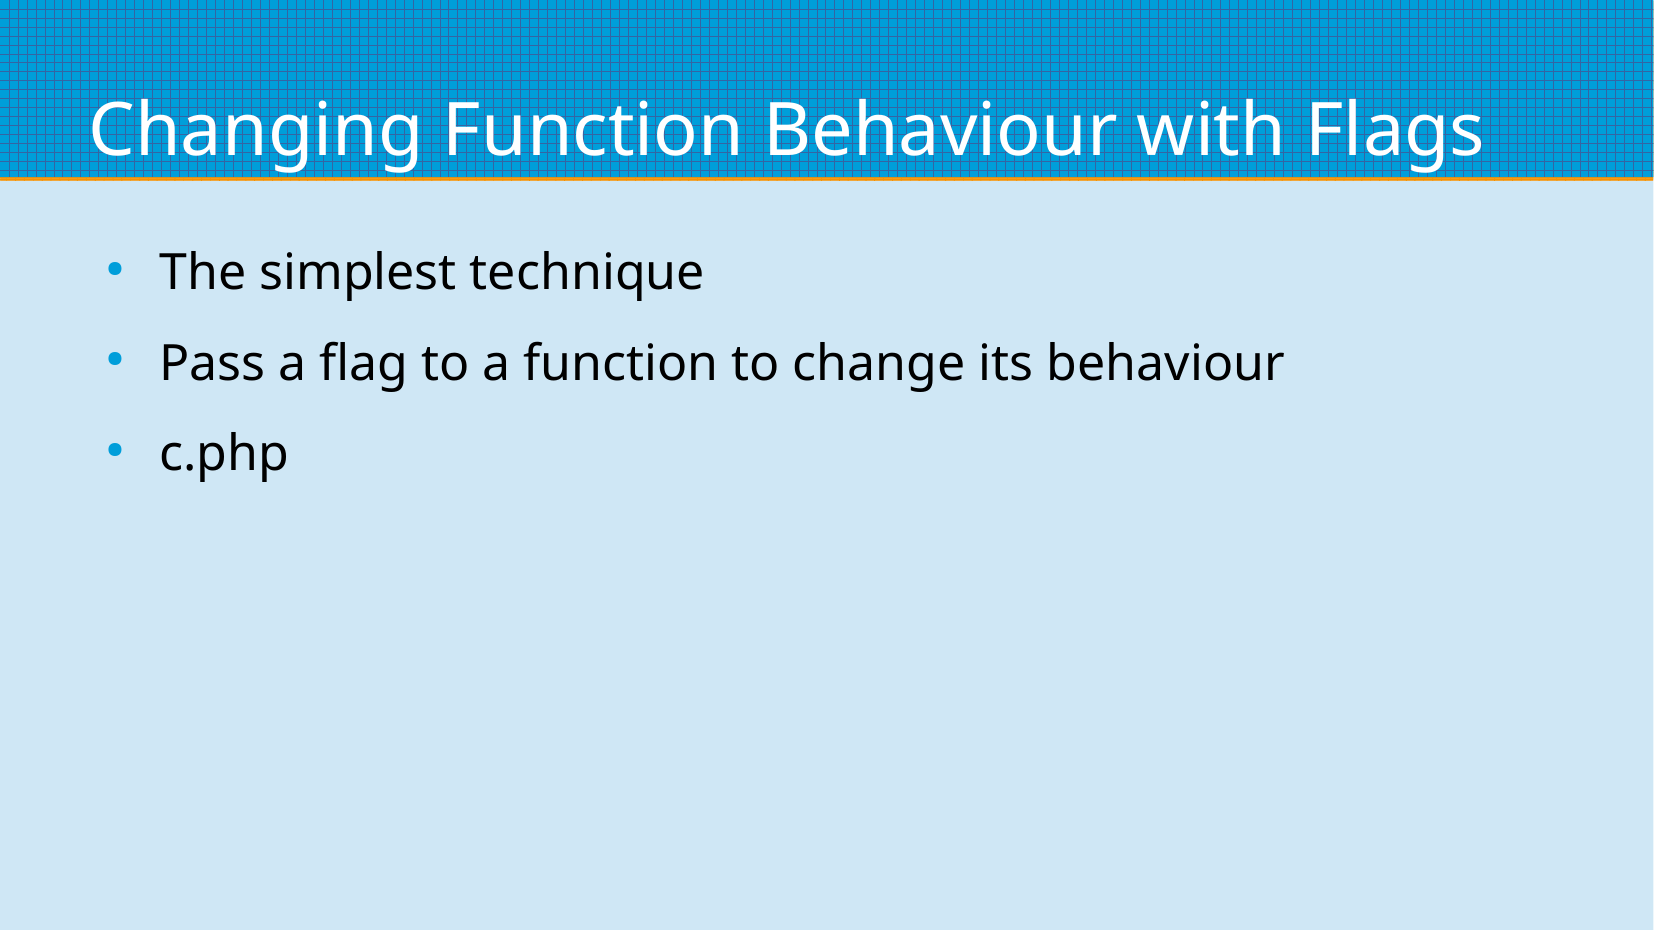

# Changing Function Behaviour with Flags
The simplest technique
Pass a flag to a function to change its behaviour
c.php